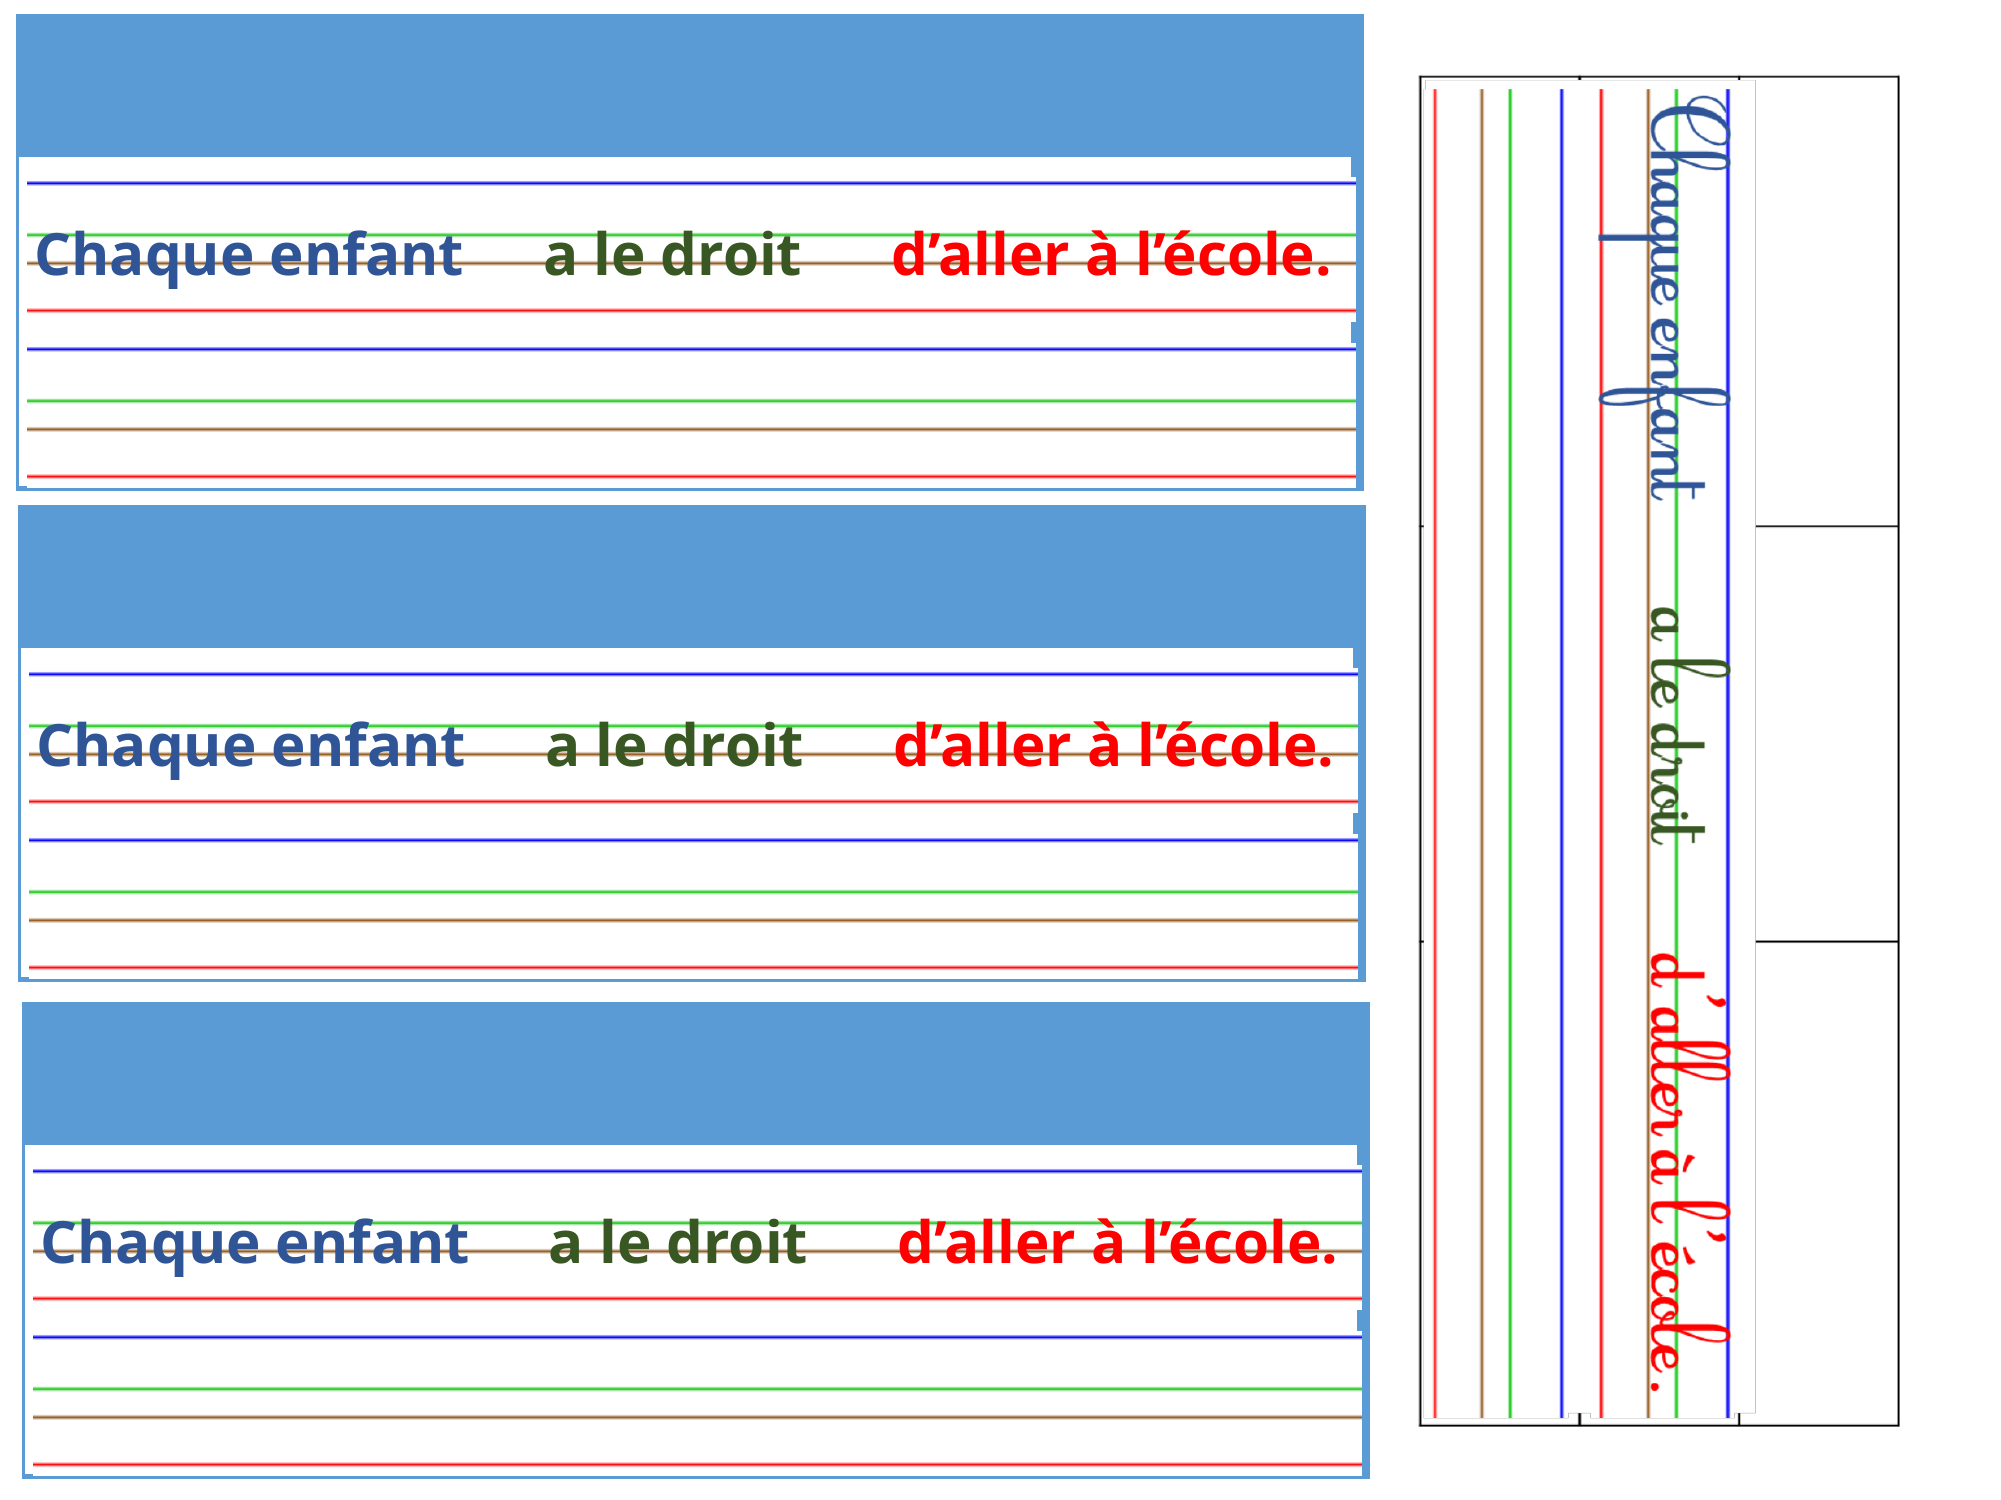

| | | |
| --- | --- | --- |
| | | |
| | | |
Chaque enfant
 a le droit
d’aller à l’école.
| | | |
| --- | --- | --- |
| | | |
| | | |
Chaque enfant
 a le droit
d’aller à l’école.
| | | |
| --- | --- | --- |
| | | |
| | | |
Chaque enfant
 a le droit
d’aller à l’école.